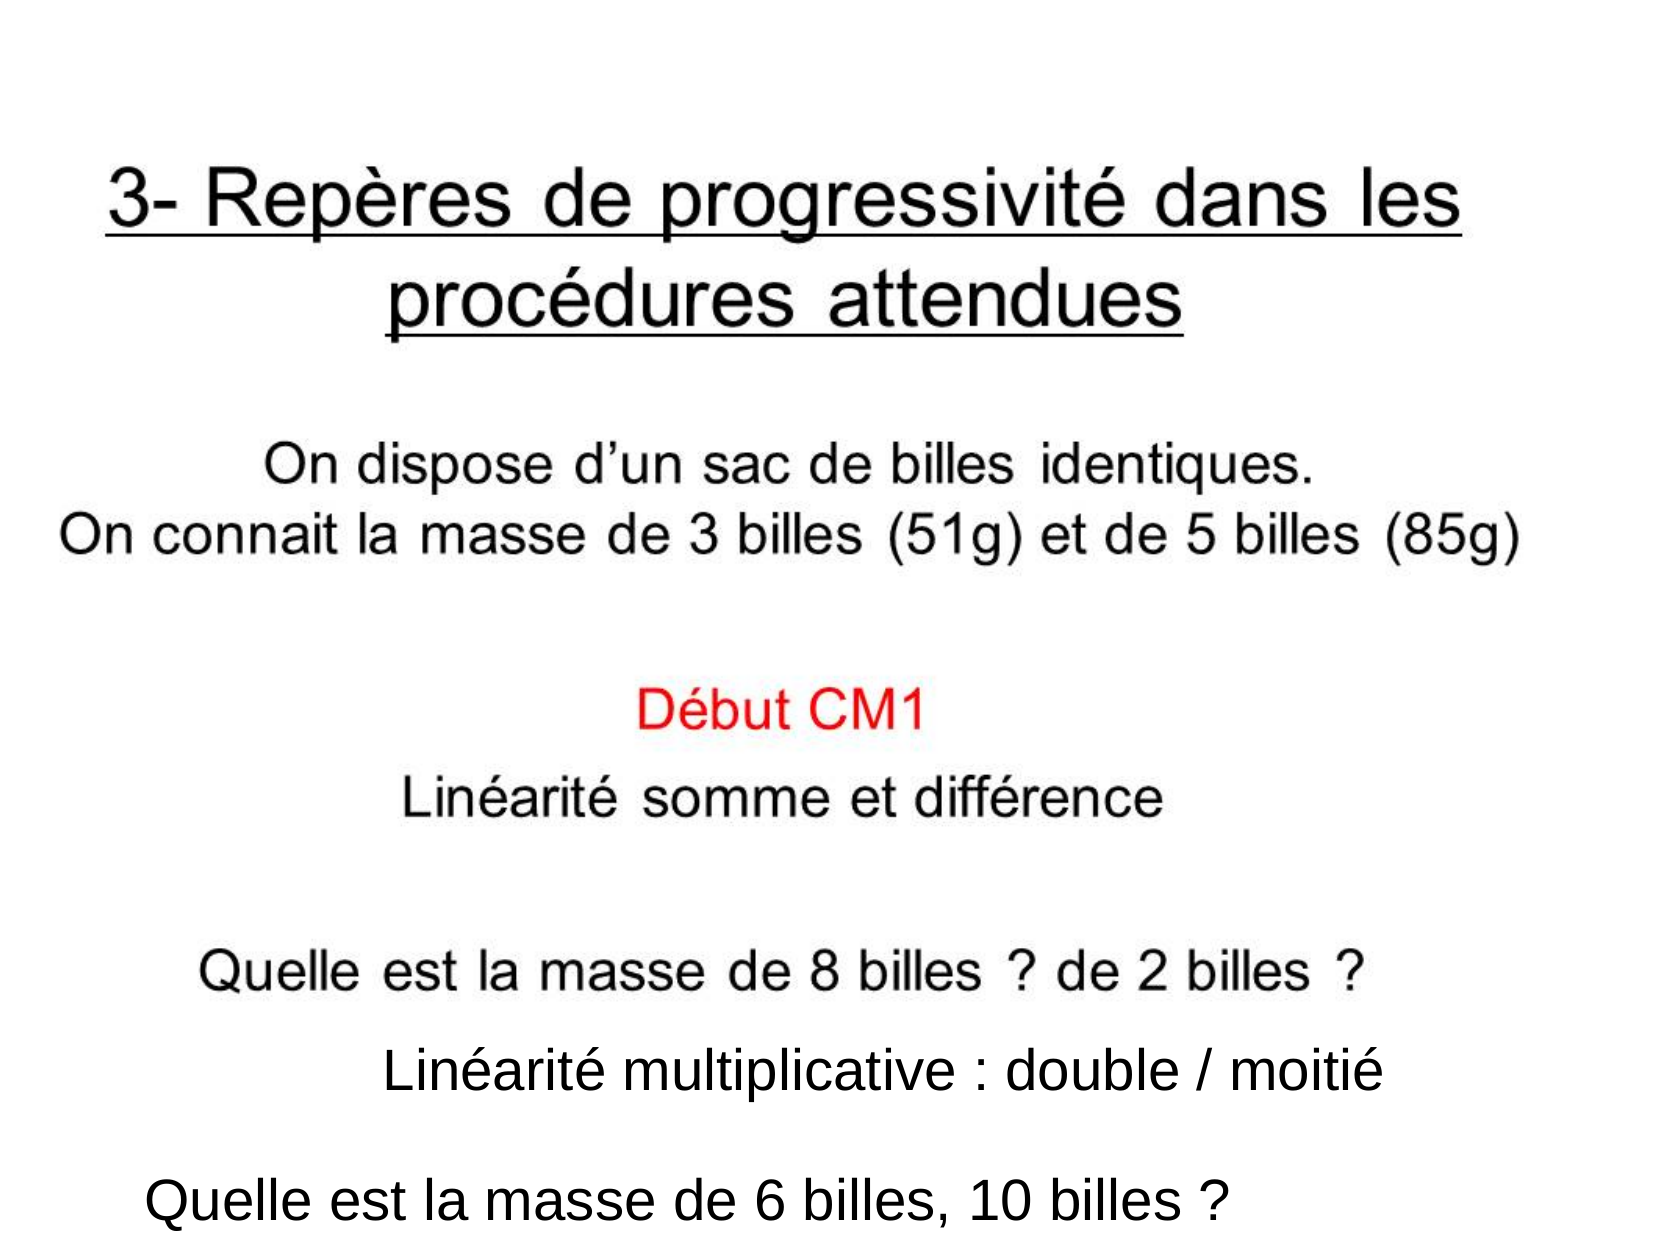

Linéarité multiplicative : double / moitié
Quelle est la masse de 6 billes, 10 billes ?